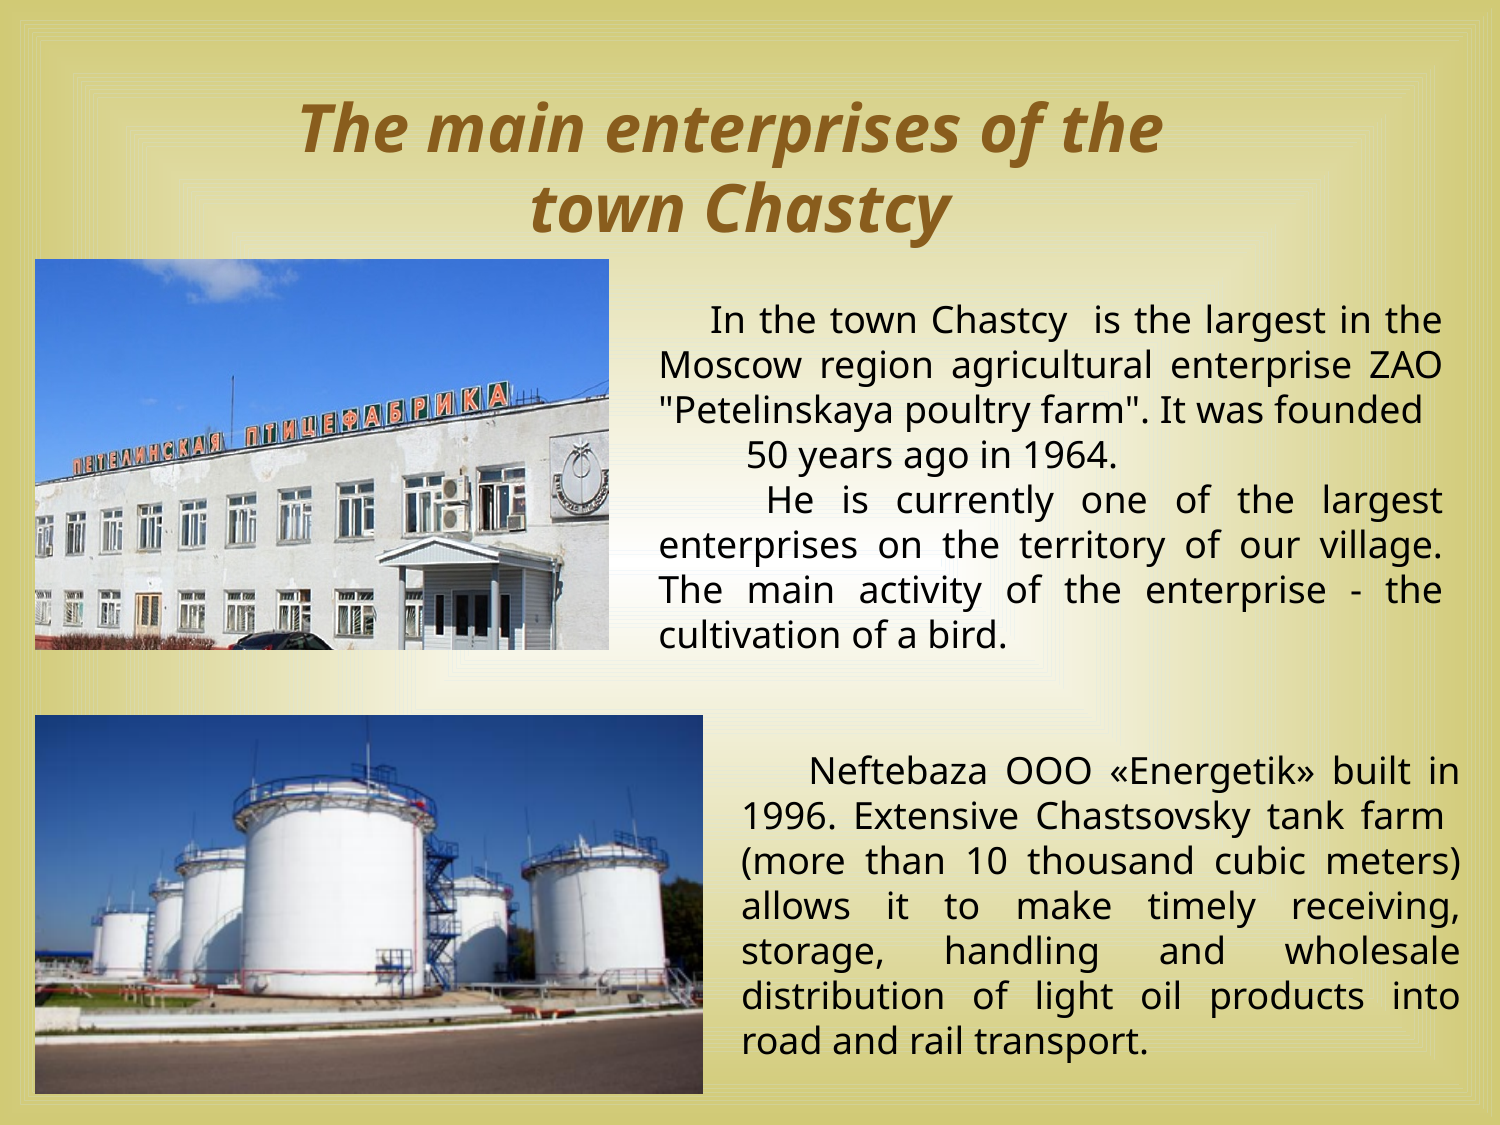

# The main enterprises of the town Chastcy
 In the town Chastcy is the largest in the Moscow region agricultural enterprise ZAO "Petelinskaya poultry farm". It was founded 50 years ago in 1964.
 He is currently one of the largest enterprises on the territory of our village. The main activity of the enterprise - the cultivation of a bird.
 Neftebaza OOO «Energetik» built in 1996. Extensive Chastsovsky tank farm (more than 10 thousand cubic meters) allows it to make timely receiving, storage, handling and wholesale distribution of light oil products into road and rail transport.